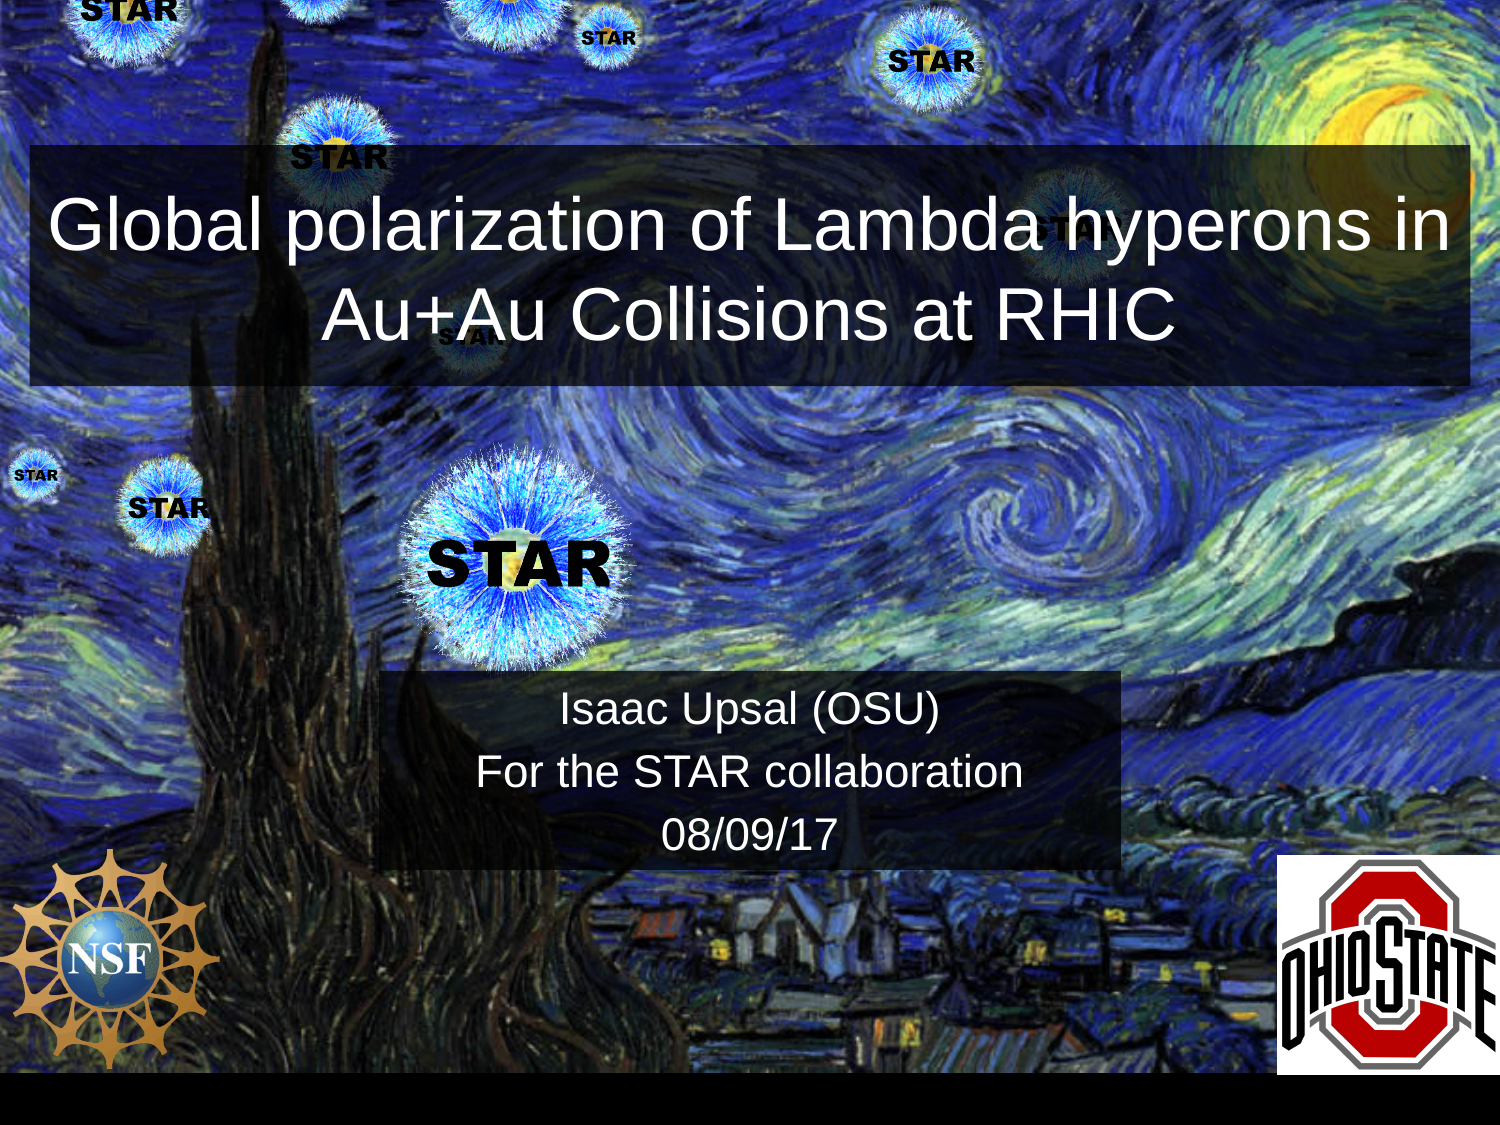

# Global polarization of Lambda hyperons in Au+Au Collisions at RHIC
Isaac Upsal (OSU)
For the STAR collaboration
08/09/17